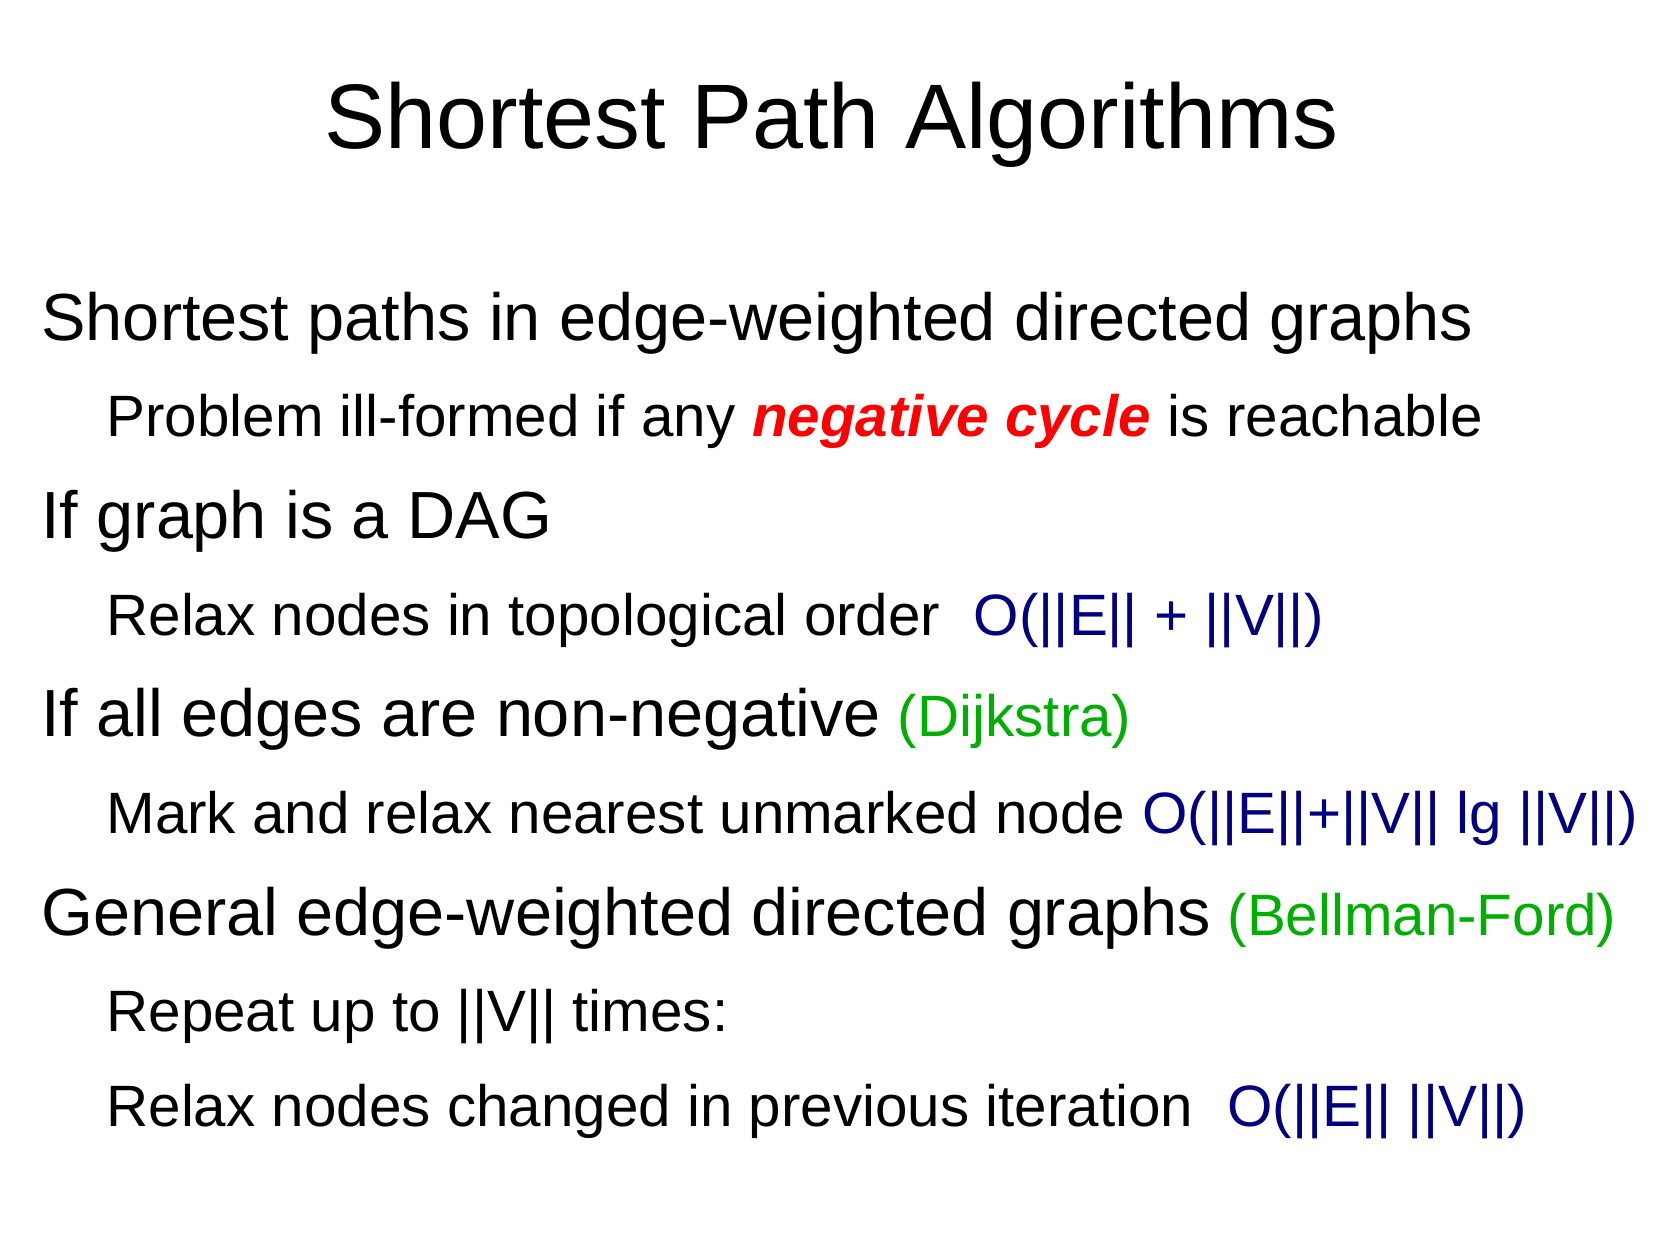

# Shortest Path Algorithms
Shortest paths in edge-weighted directed graphs
 Problem ill-formed if any negative cycle is reachable
If graph is a DAG
 Relax nodes in topological order O(||E|| + ||V||)
If all edges are non-negative (Dijkstra)
 Mark and relax nearest unmarked node O(||E||+||V|| lg ||V||)
General edge-weighted directed graphs (Bellman-Ford)
 Repeat up to ||V|| times:
 Relax nodes changed in previous iteration O(||E|| ||V||)